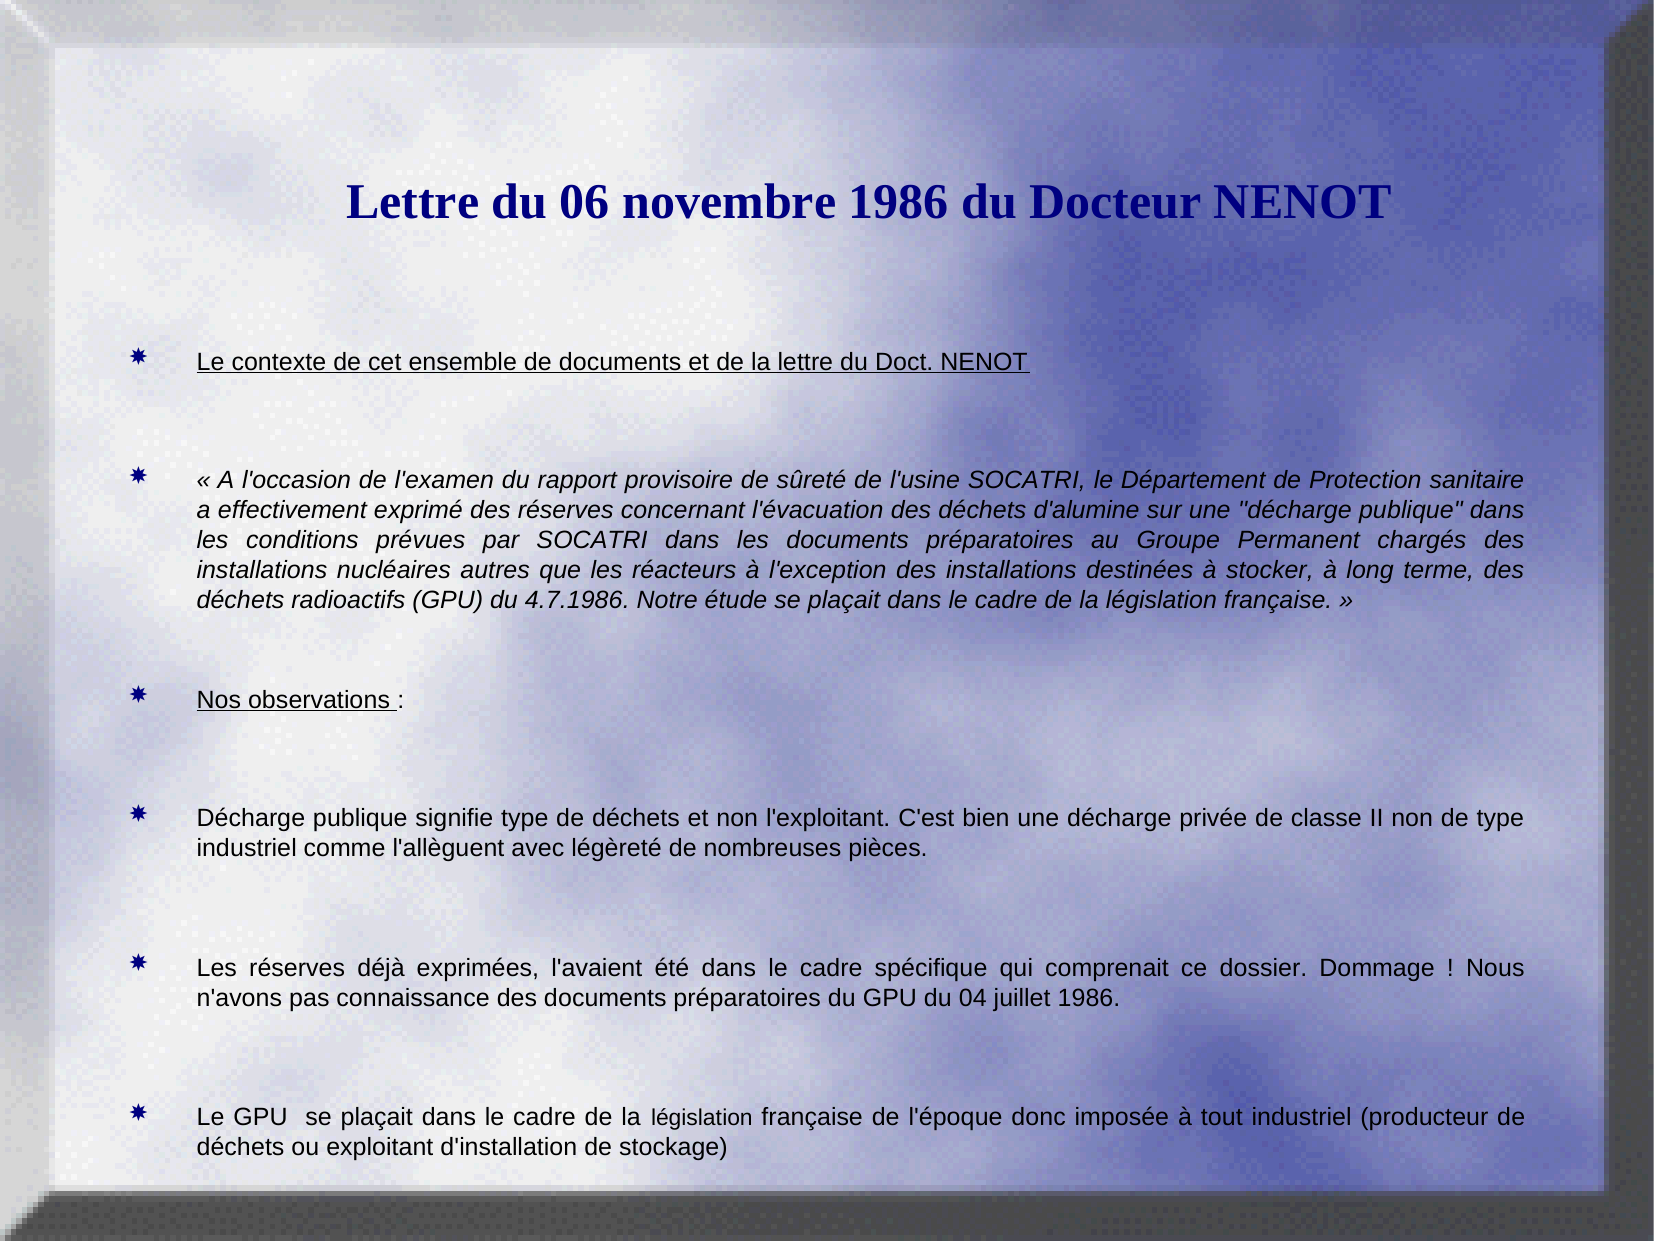

# Lettre du 06 novembre 1986 du Docteur NENOT
Le contexte de cet ensemble de documents et de la lettre du Doct. NENOT
« A l'occasion de l'examen du rapport provisoire de sûreté de l'usine SOCATRI, le Département de Protection sanitaire a effectivement exprimé des réserves concernant l'évacuation des déchets d'alumine sur une ''décharge publique" dans les conditions prévues par SOCATRI dans les documents préparatoires au Groupe Permanent chargés des installations nucléaires autres que les réacteurs à l'exception des installations destinées à stocker, à long terme, des déchets radioactifs (GPU) du 4.7.1986. Notre étude se plaçait dans le cadre de la législation française. »
Nos observations :
Décharge publique signifie type de déchets et non l'exploitant. C'est bien une décharge privée de classe II non de type industriel comme l'allèguent avec légèreté de nombreuses pièces.
Les réserves déjà exprimées, l'avaient été dans le cadre spécifique qui comprenait ce dossier. Dommage ! Nous n'avons pas connaissance des documents préparatoires du GPU du 04 juillet 1986.
Le GPU se plaçait dans le cadre de la législation française de l'époque donc imposée à tout industriel (producteur de déchets ou exploitant d'installation de stockage)